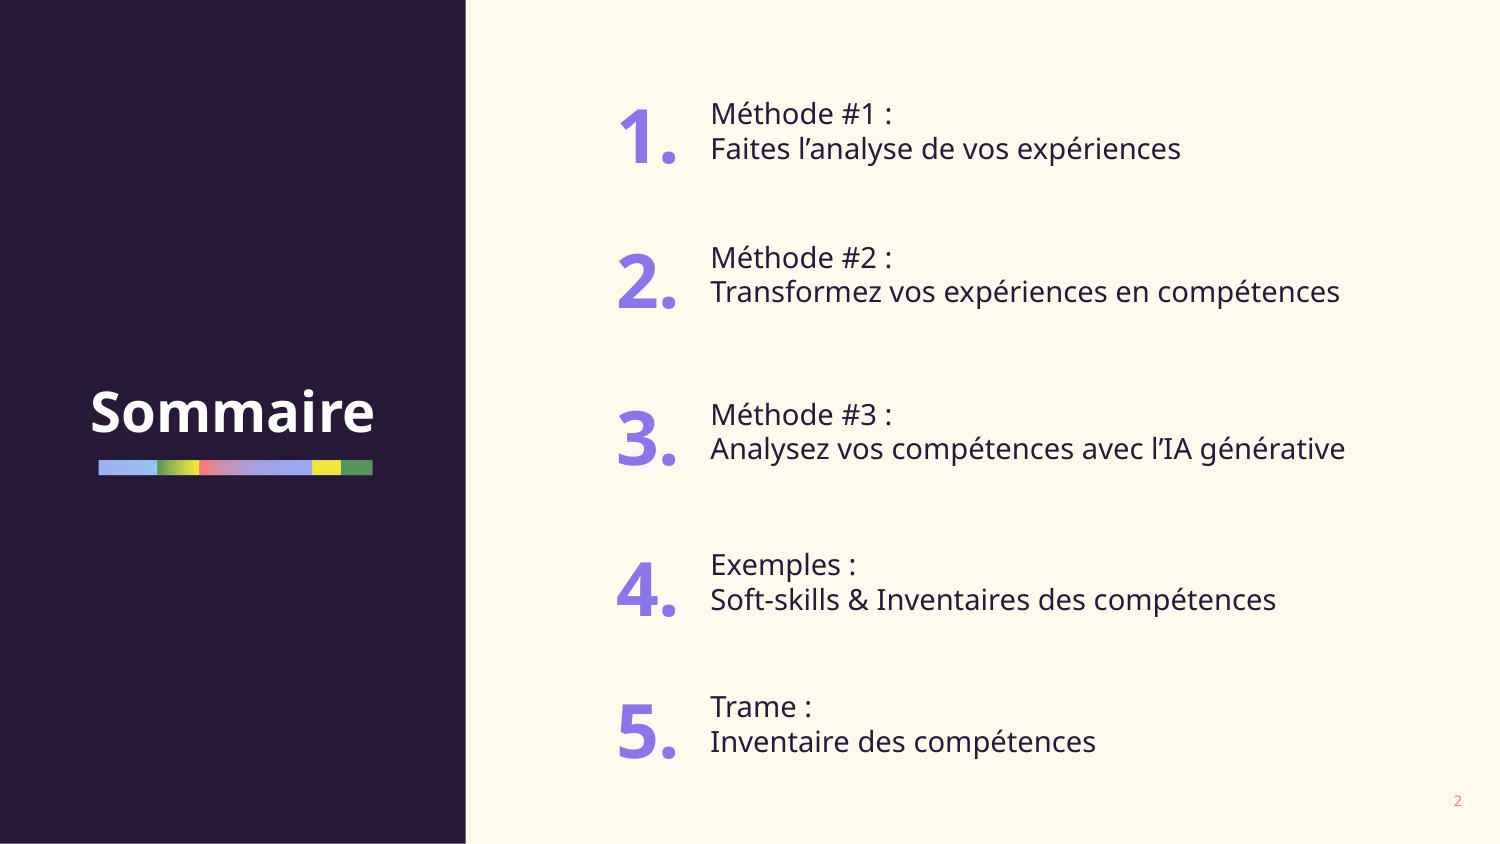

1.
Méthode #1 :
Faites l’analyse de vos expériences
2.
Méthode #2 :
Transformez vos expériences en compétences
3.
Sommaire
Méthode #3 :
Analysez vos compétences avec l’IA générative
4.
Exemples :
Soft-skills & Inventaires des compétences
5.
Trame :
Inventaire des compétences